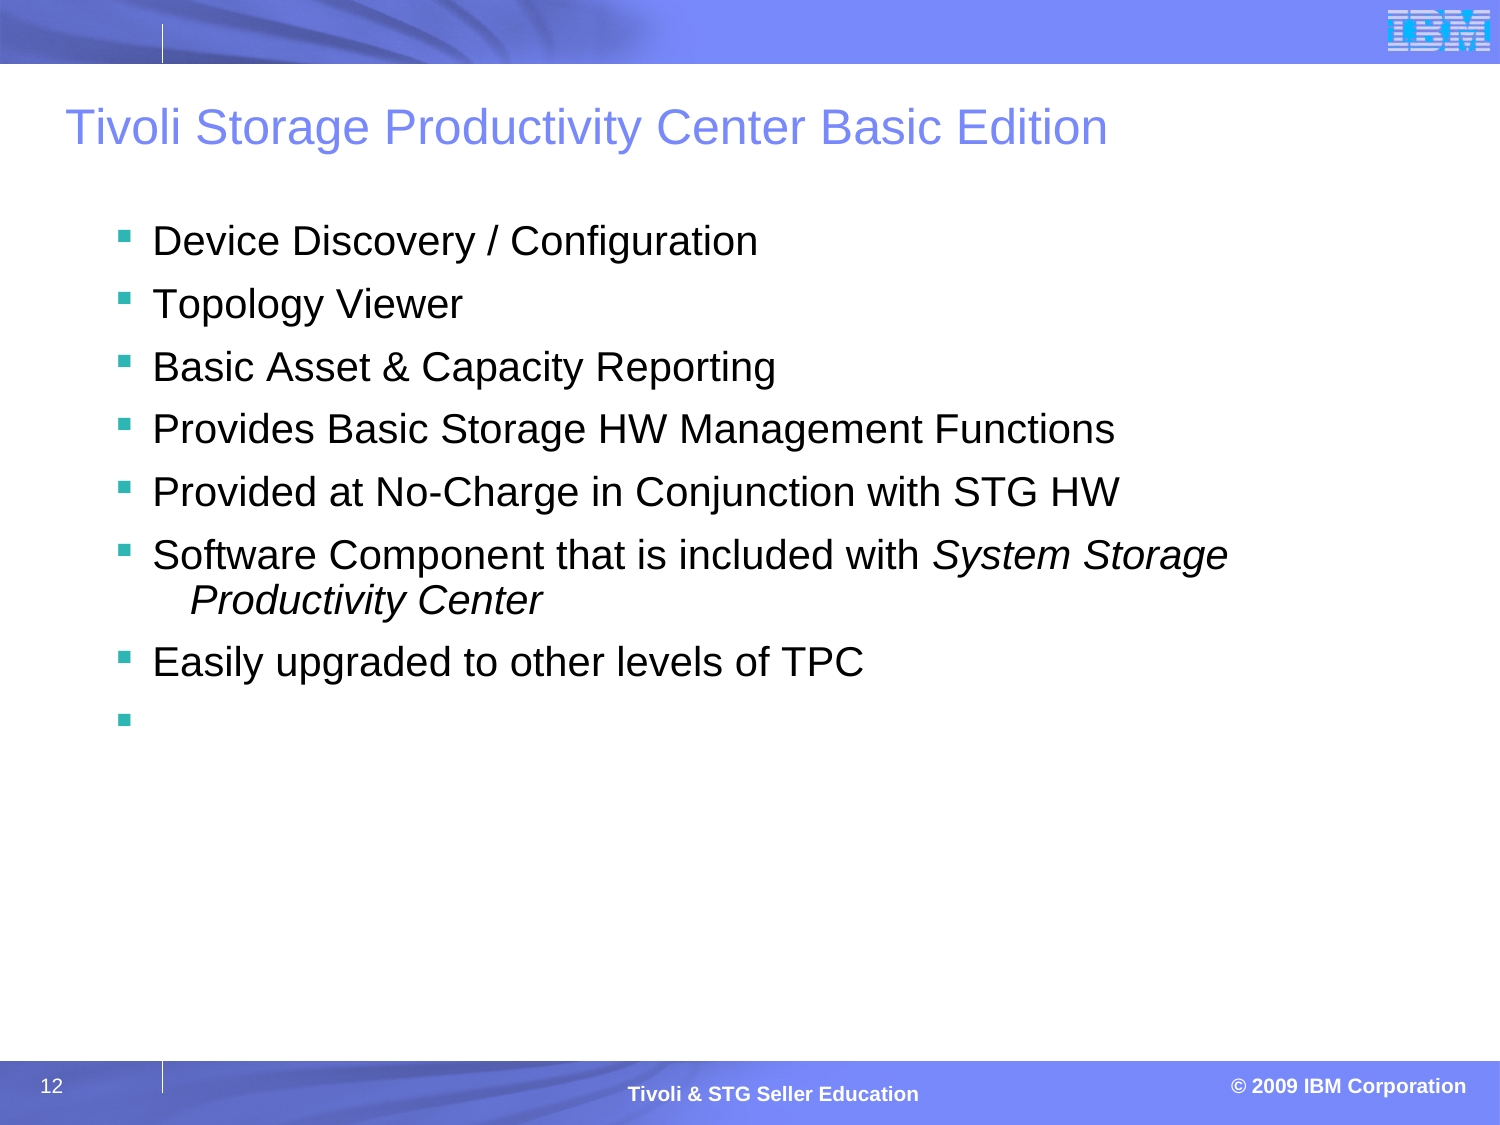

# Tivoli Storage Productivity Center Basic Edition
Device Discovery / Configuration
Topology Viewer
Basic Asset & Capacity Reporting
Provides Basic Storage HW Management Functions
Provided at No-Charge in Conjunction with STG HW
Software Component that is included with System Storage Productivity Center
Easily upgraded to other levels of TPC